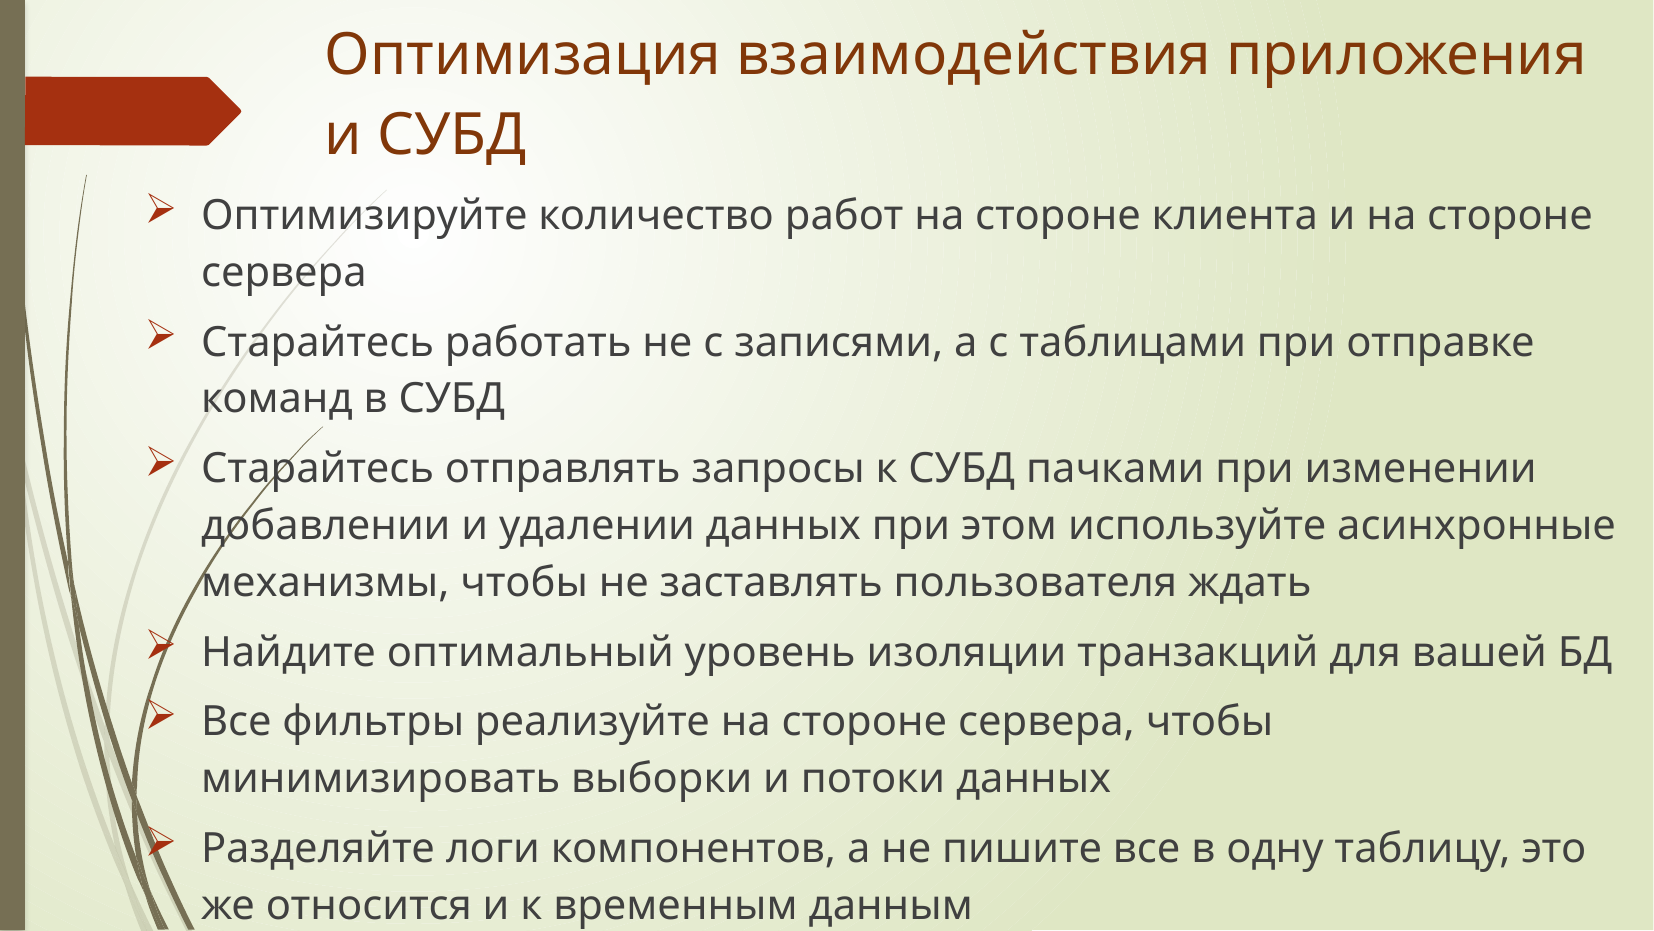

# Оптимизация взаимодействия приложения и СУБД
Оптимизируйте количество работ на стороне клиента и на стороне сервера
Старайтесь работать не с записями, а с таблицами при отправке команд в СУБД
Старайтесь отправлять запросы к СУБД пачками при изменении добавлении и удалении данных при этом используйте асинхронные механизмы, чтобы не заставлять пользователя ждать
Найдите оптимальный уровень изоляции транзакций для вашей БД
Все фильтры реализуйте на стороне сервера, чтобы минимизировать выборки и потоки данных
Разделяйте логи компонентов, а не пишите все в одну таблицу, это же относится и к временным данным